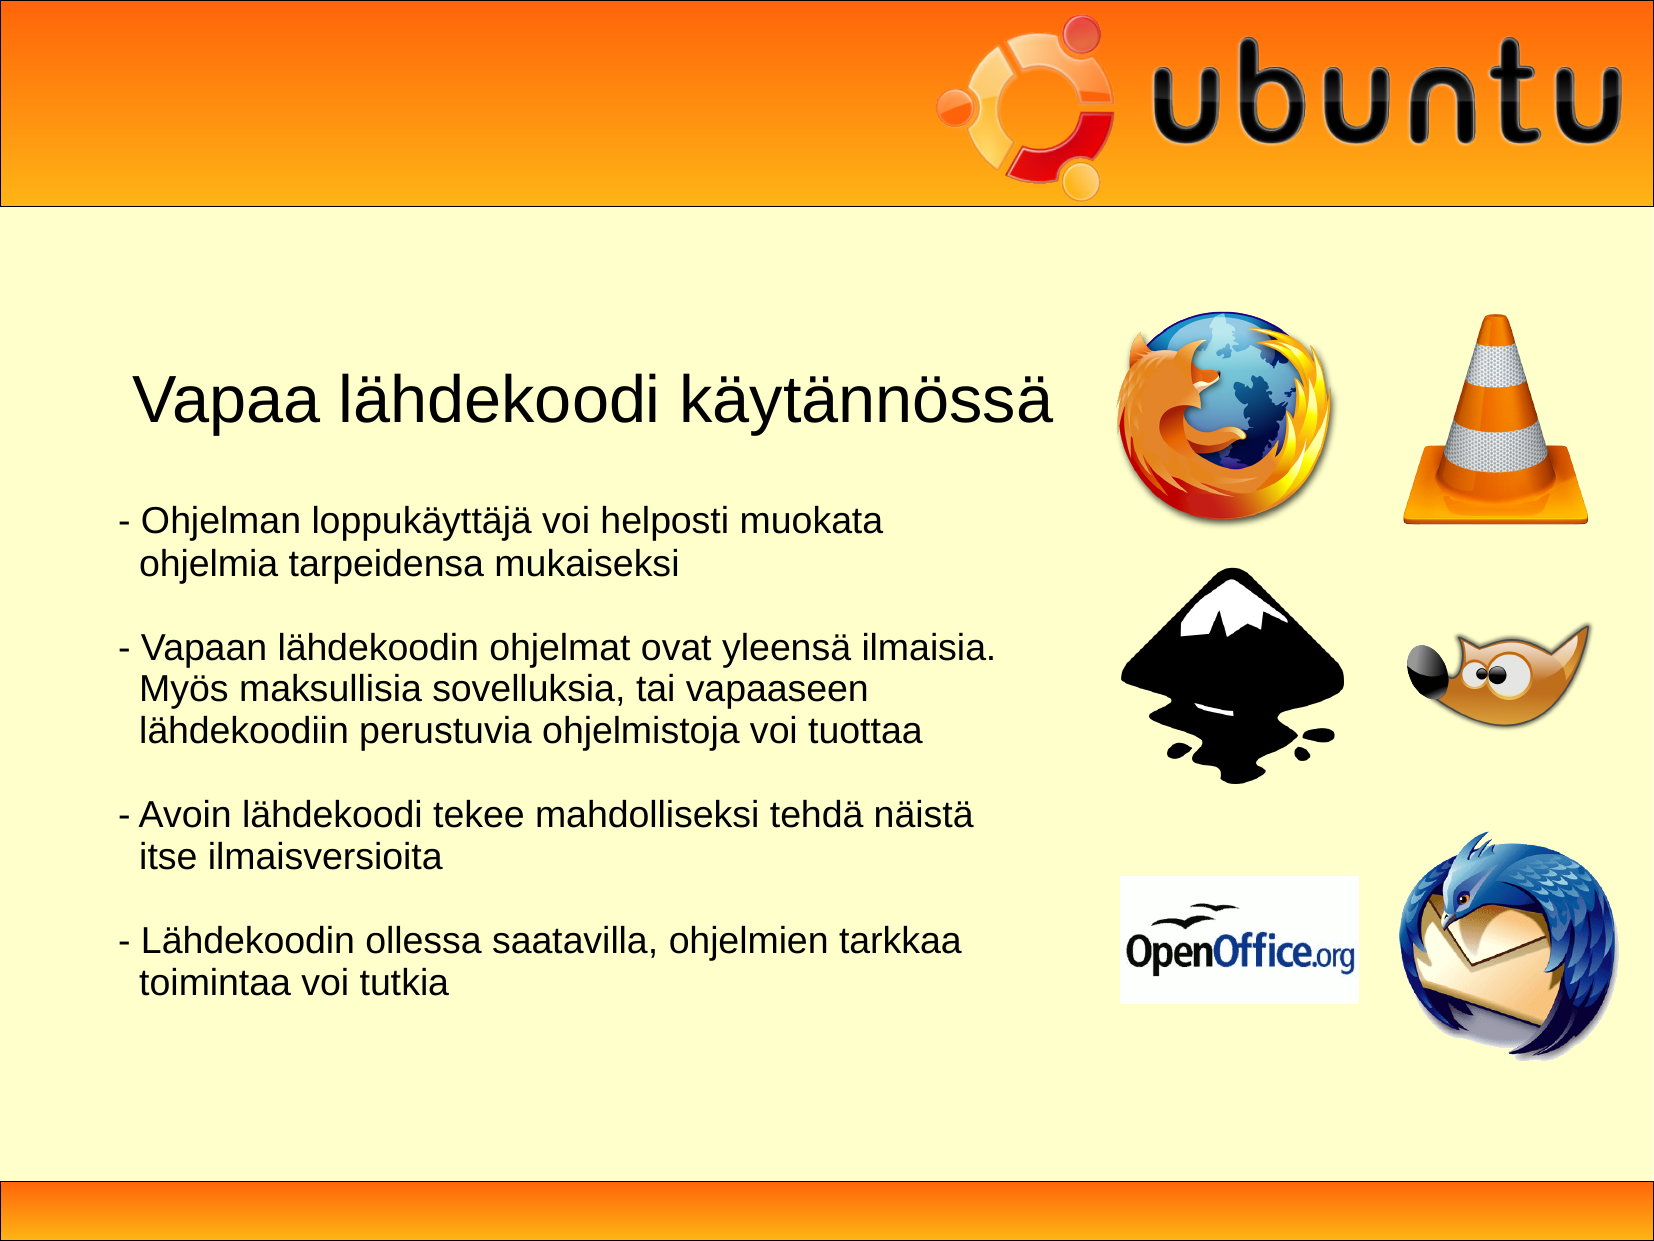

Vapaa lähdekoodi käytännössä
	- Ohjelman loppukäyttäjä voi helposti muokata
	 ohjelmia tarpeidensa mukaiseksi
	- Vapaan lähdekoodin ohjelmat ovat yleensä ilmaisia.
	 Myös maksullisia sovelluksia, tai vapaaseen
	 lähdekoodiin perustuvia ohjelmistoja voi tuottaa
	- Avoin lähdekoodi tekee mahdolliseksi tehdä näistä
	 itse ilmaisversioita
	- Lähdekoodin ollessa saatavilla, ohjelmien tarkkaa
	 toimintaa voi tutkia